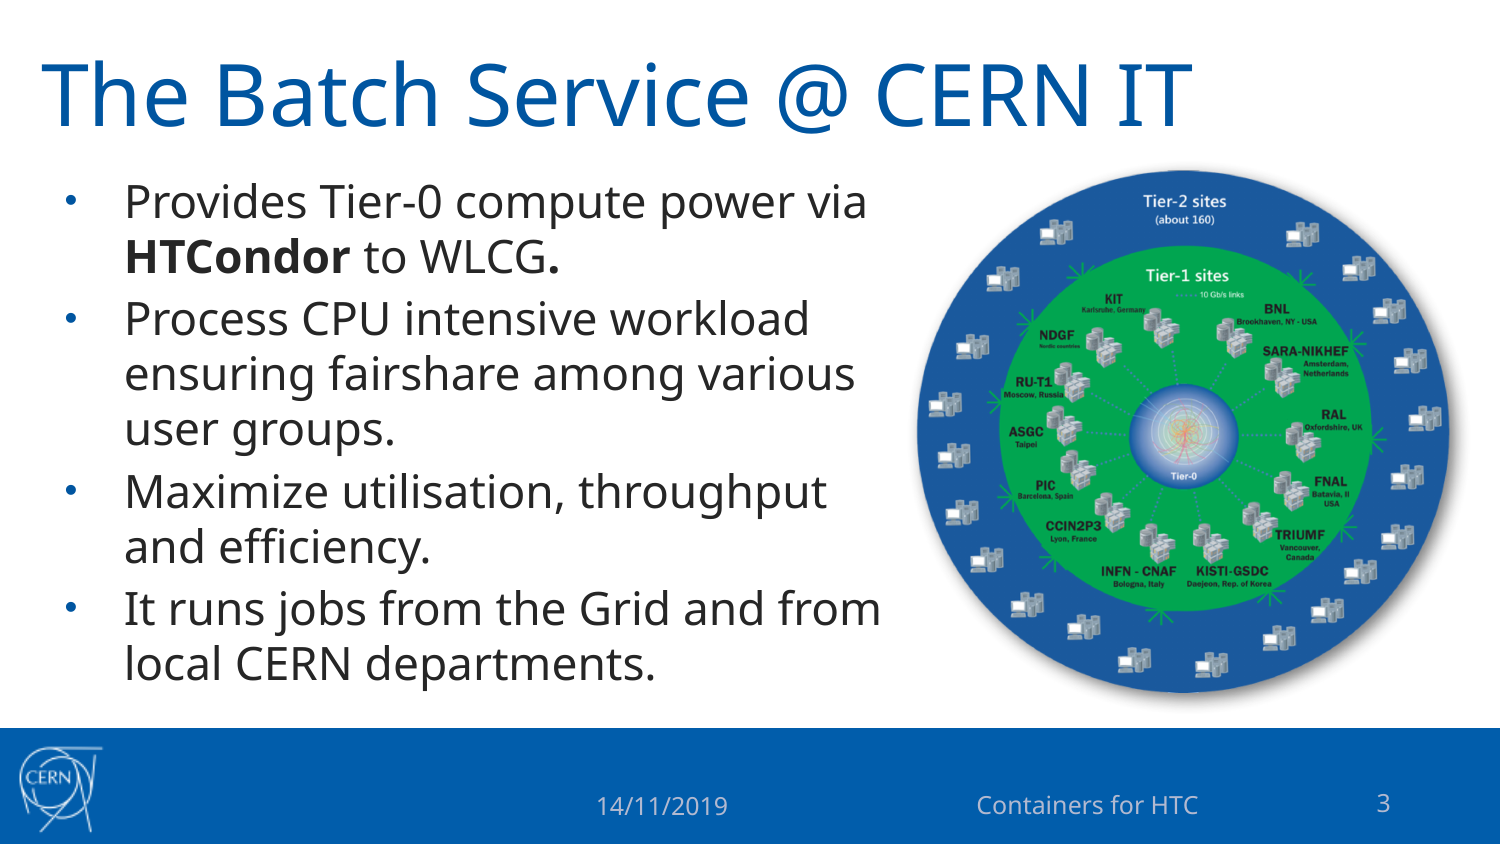

# The Batch Service @ CERN IT
Provides Tier-0 compute power via HTCondor to WLCG.
Process CPU intensive workload ensuring fairshare among various user groups.
Maximize utilisation, throughput and efficiency.
It runs jobs from the Grid and from local CERN departments.
Containers for HTC
14/11/2019